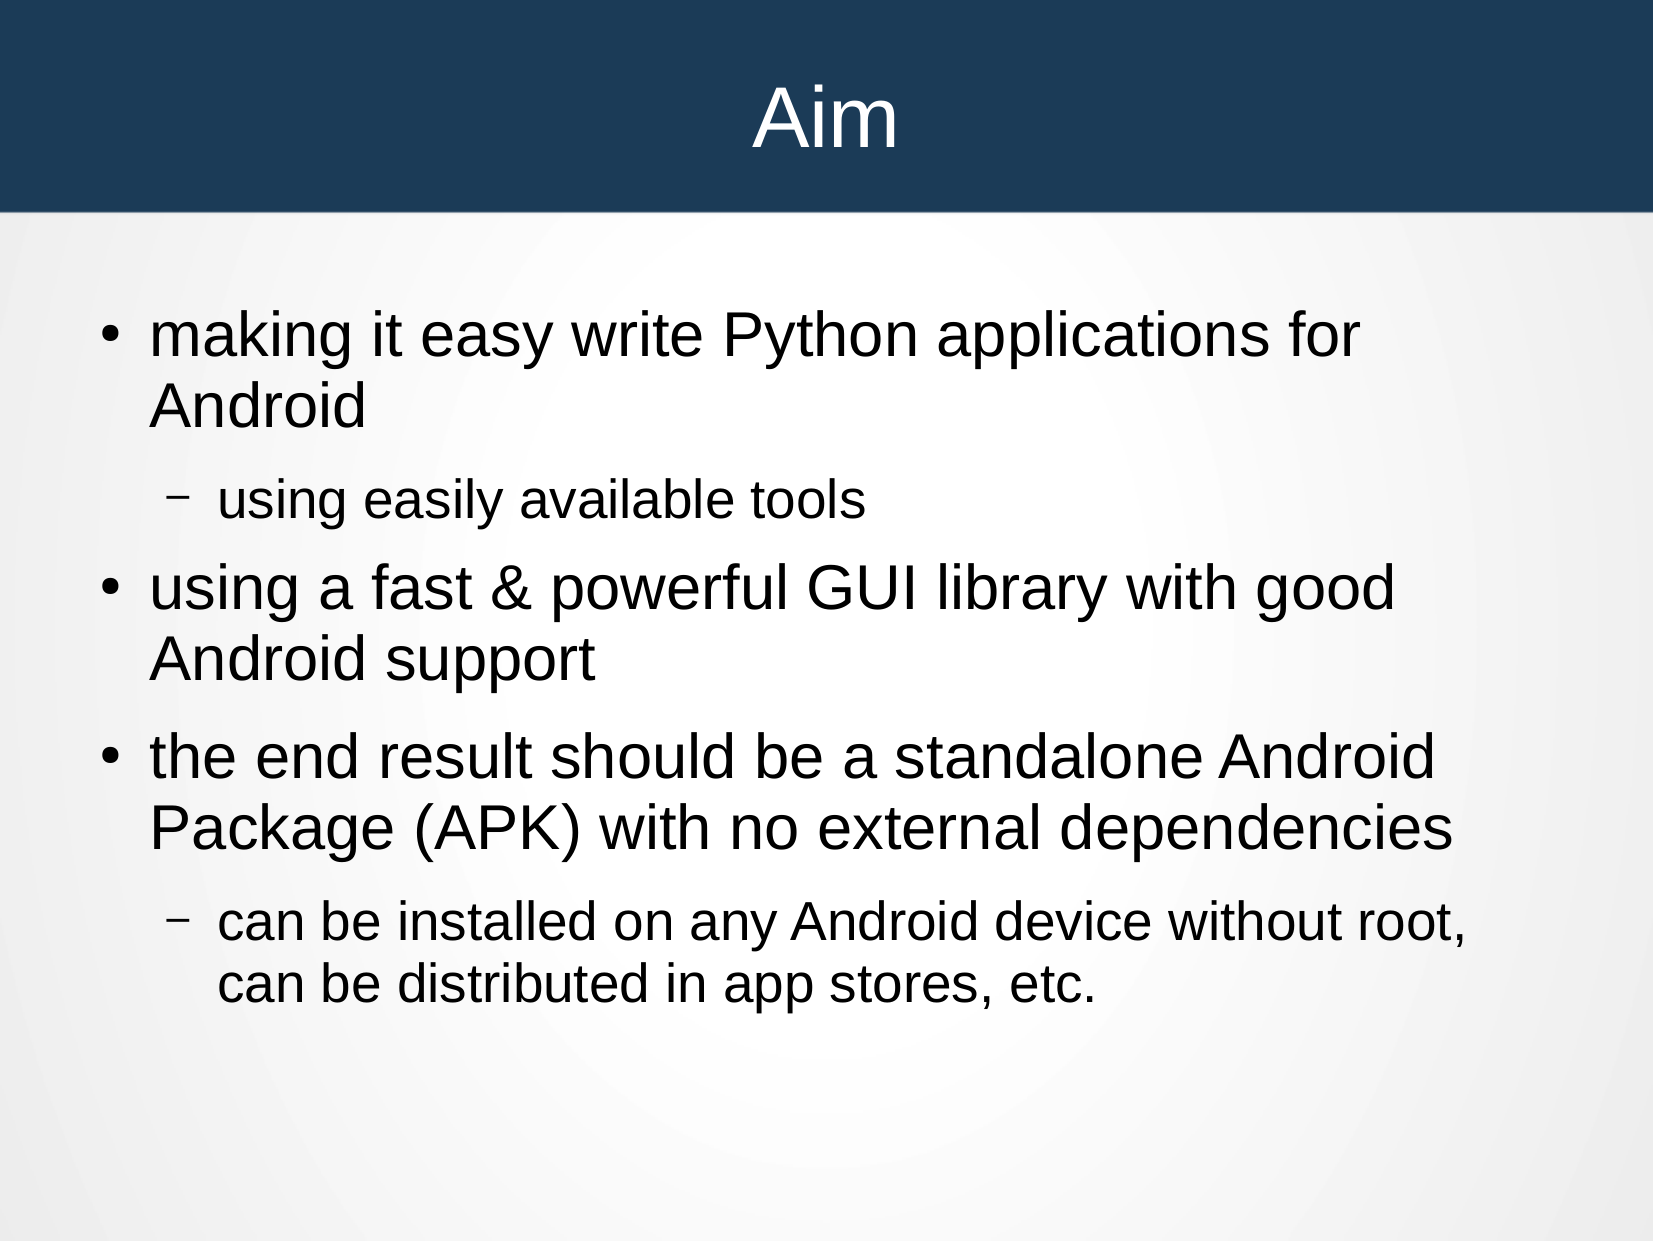

# Aim
making it easy write Python applications for Android
using easily available tools
using a fast & powerful GUI library with good Android support
the end result should be a standalone Android Package (APK) with no external dependencies
can be installed on any Android device without root, can be distributed in app stores, etc.
3